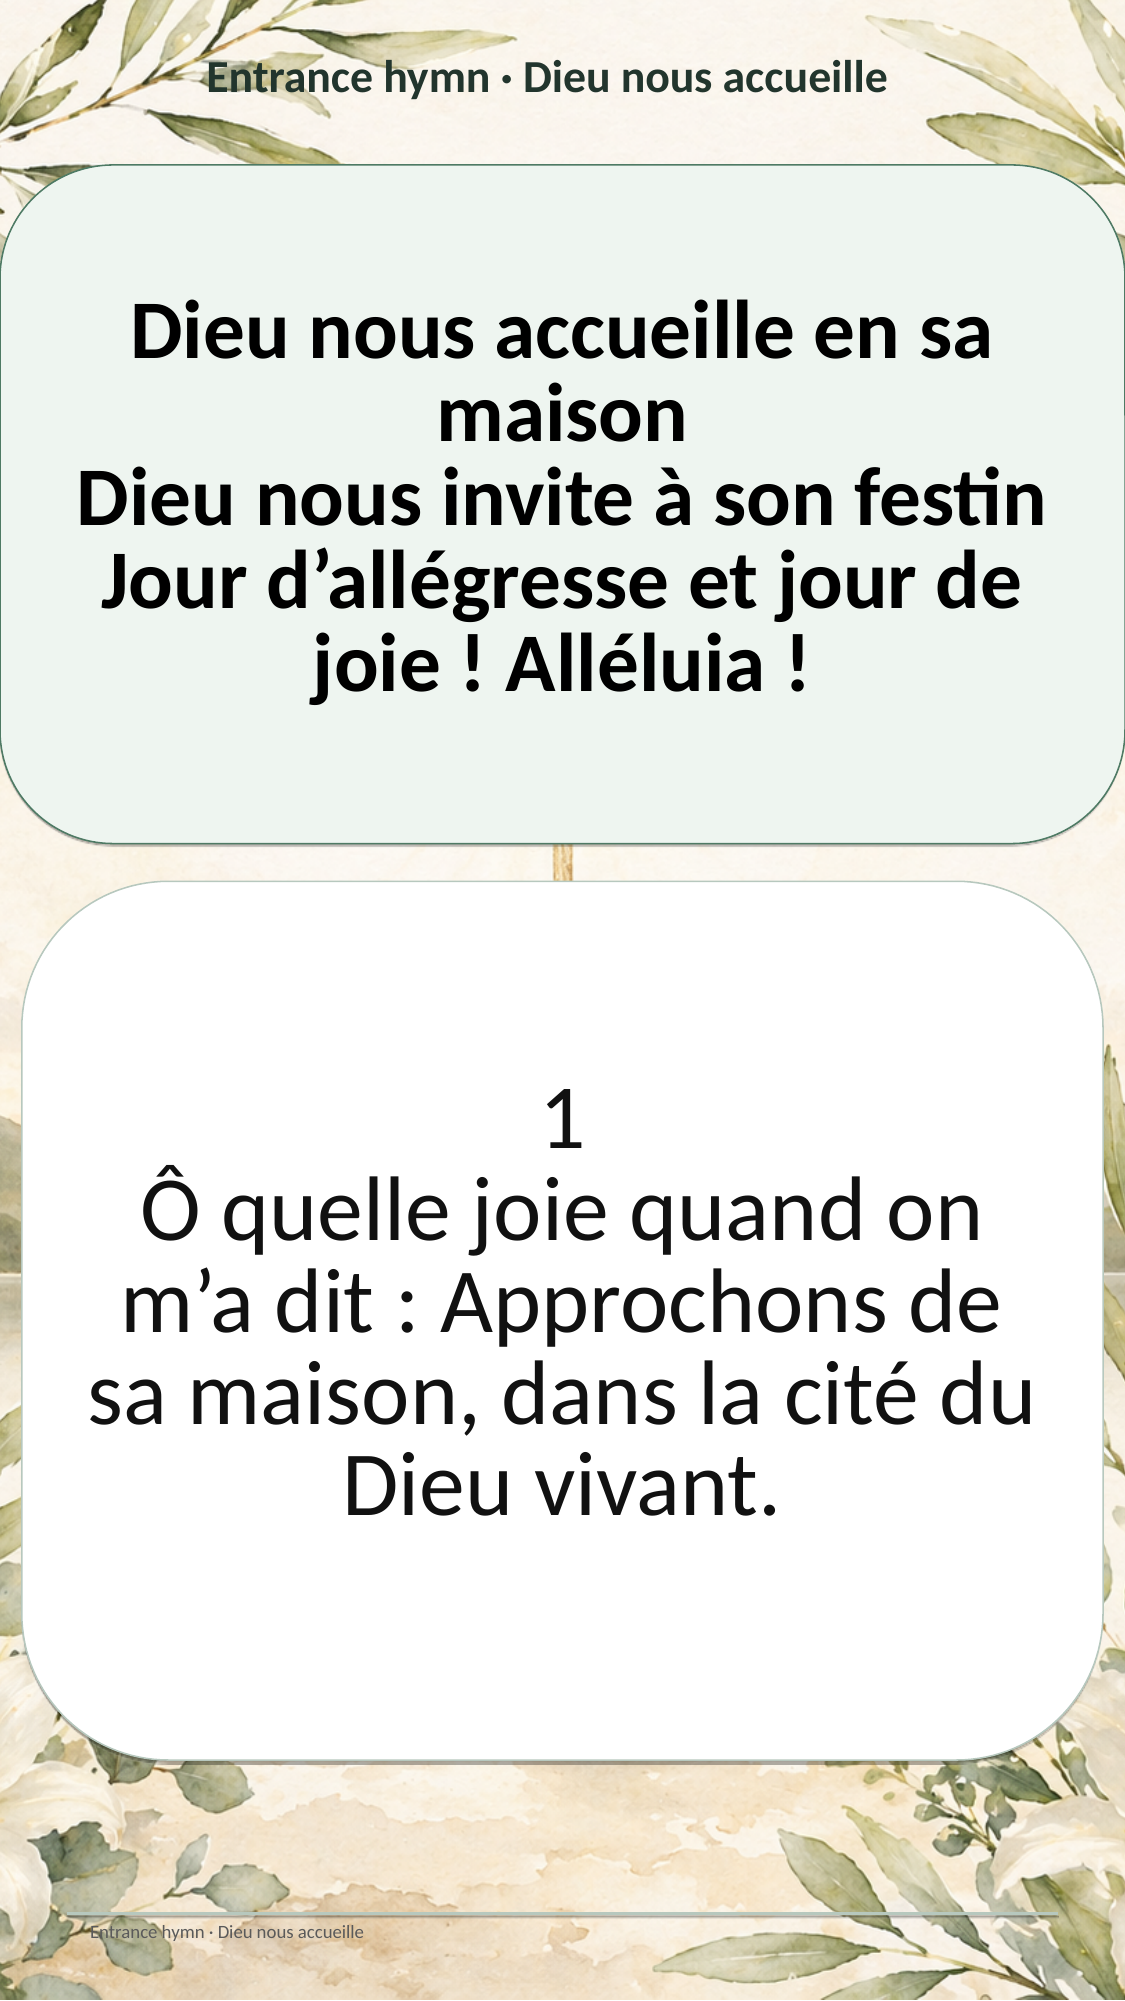

Entrance hymn · Dieu nous accueille
Dieu nous accueille en sa maison
Dieu nous invite à son festin
Jour d’allégresse et jour de joie ! Alléluia !
1
Ô quelle joie quand on m’a dit : Approchons de sa maison, dans la cité du Dieu vivant.
Entrance hymn · Dieu nous accueille